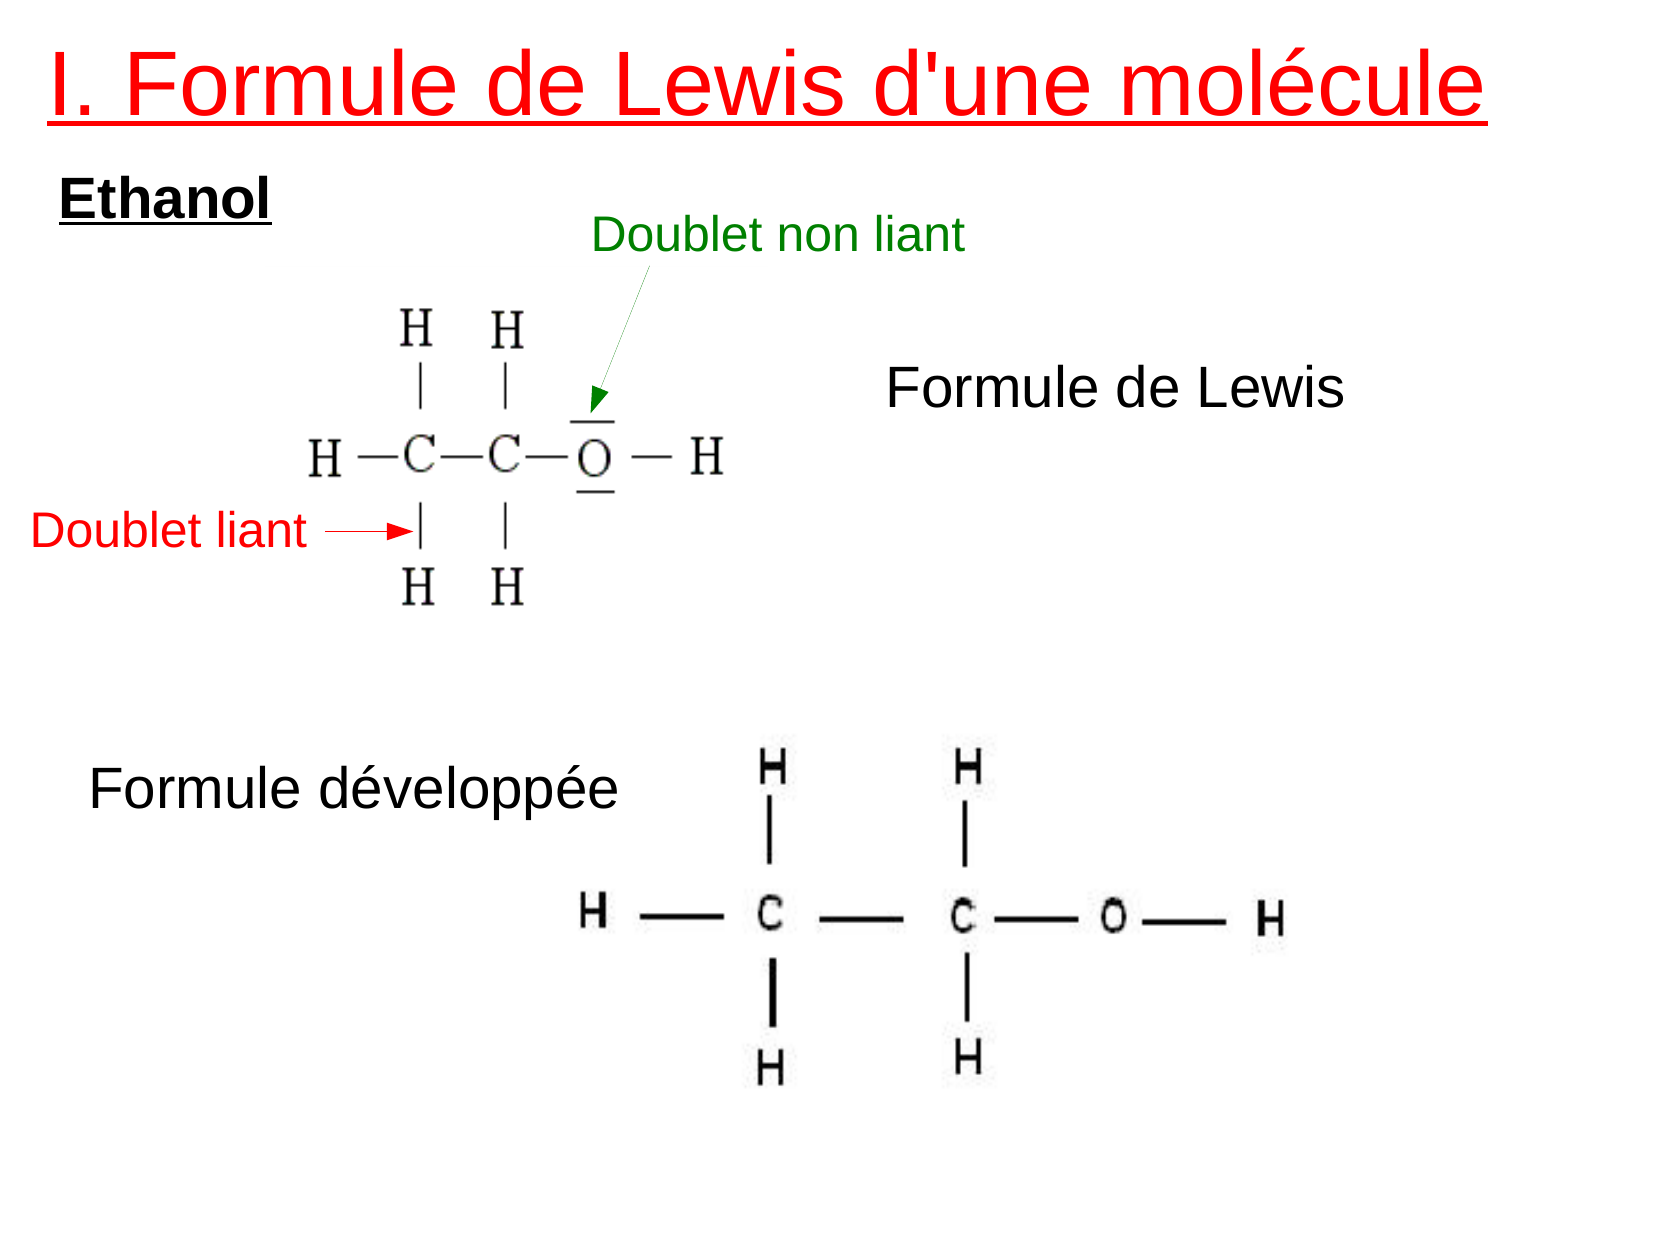

# I. Formule de Lewis d'une molécule
Ethanol
Doublet non liant
Formule de Lewis
Doublet liant
Formule développée